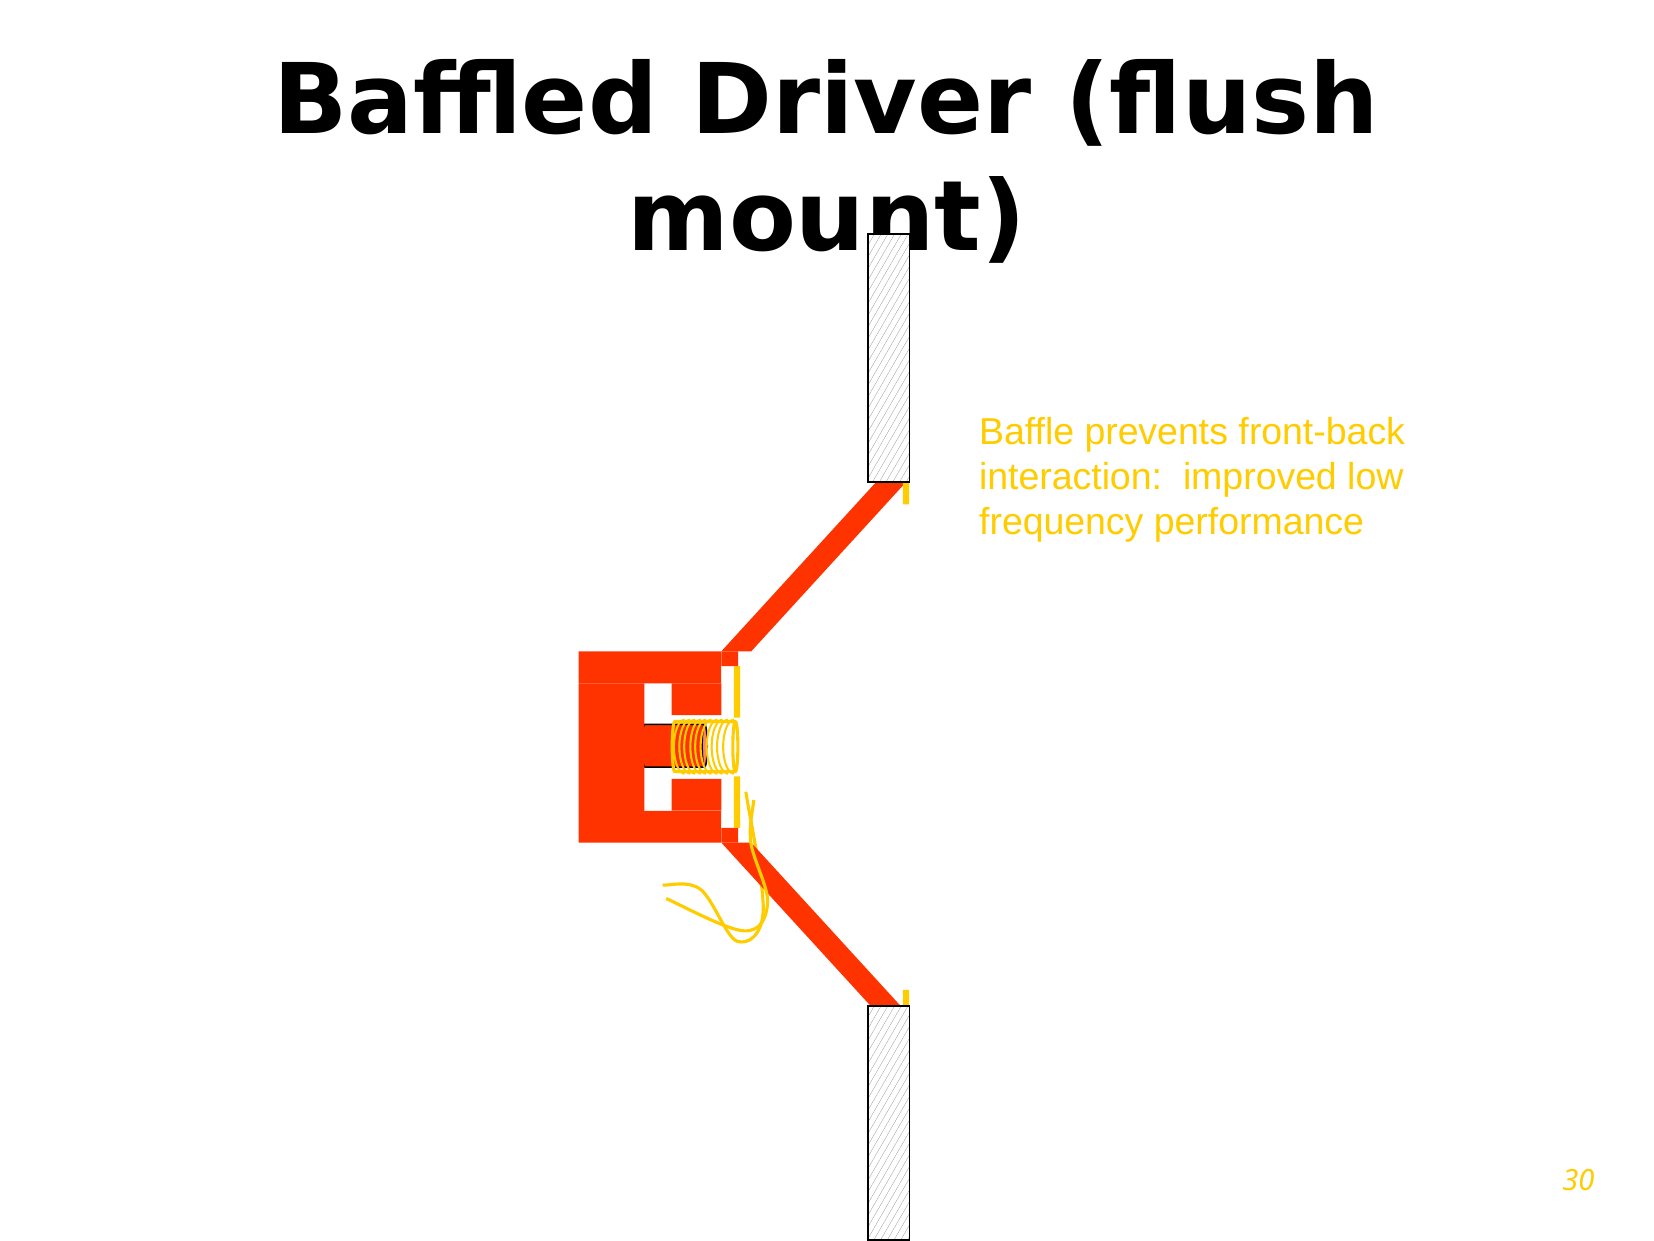

# Baffled Driver (flush mount)
Baffle prevents front-back interaction: improved low frequency performance